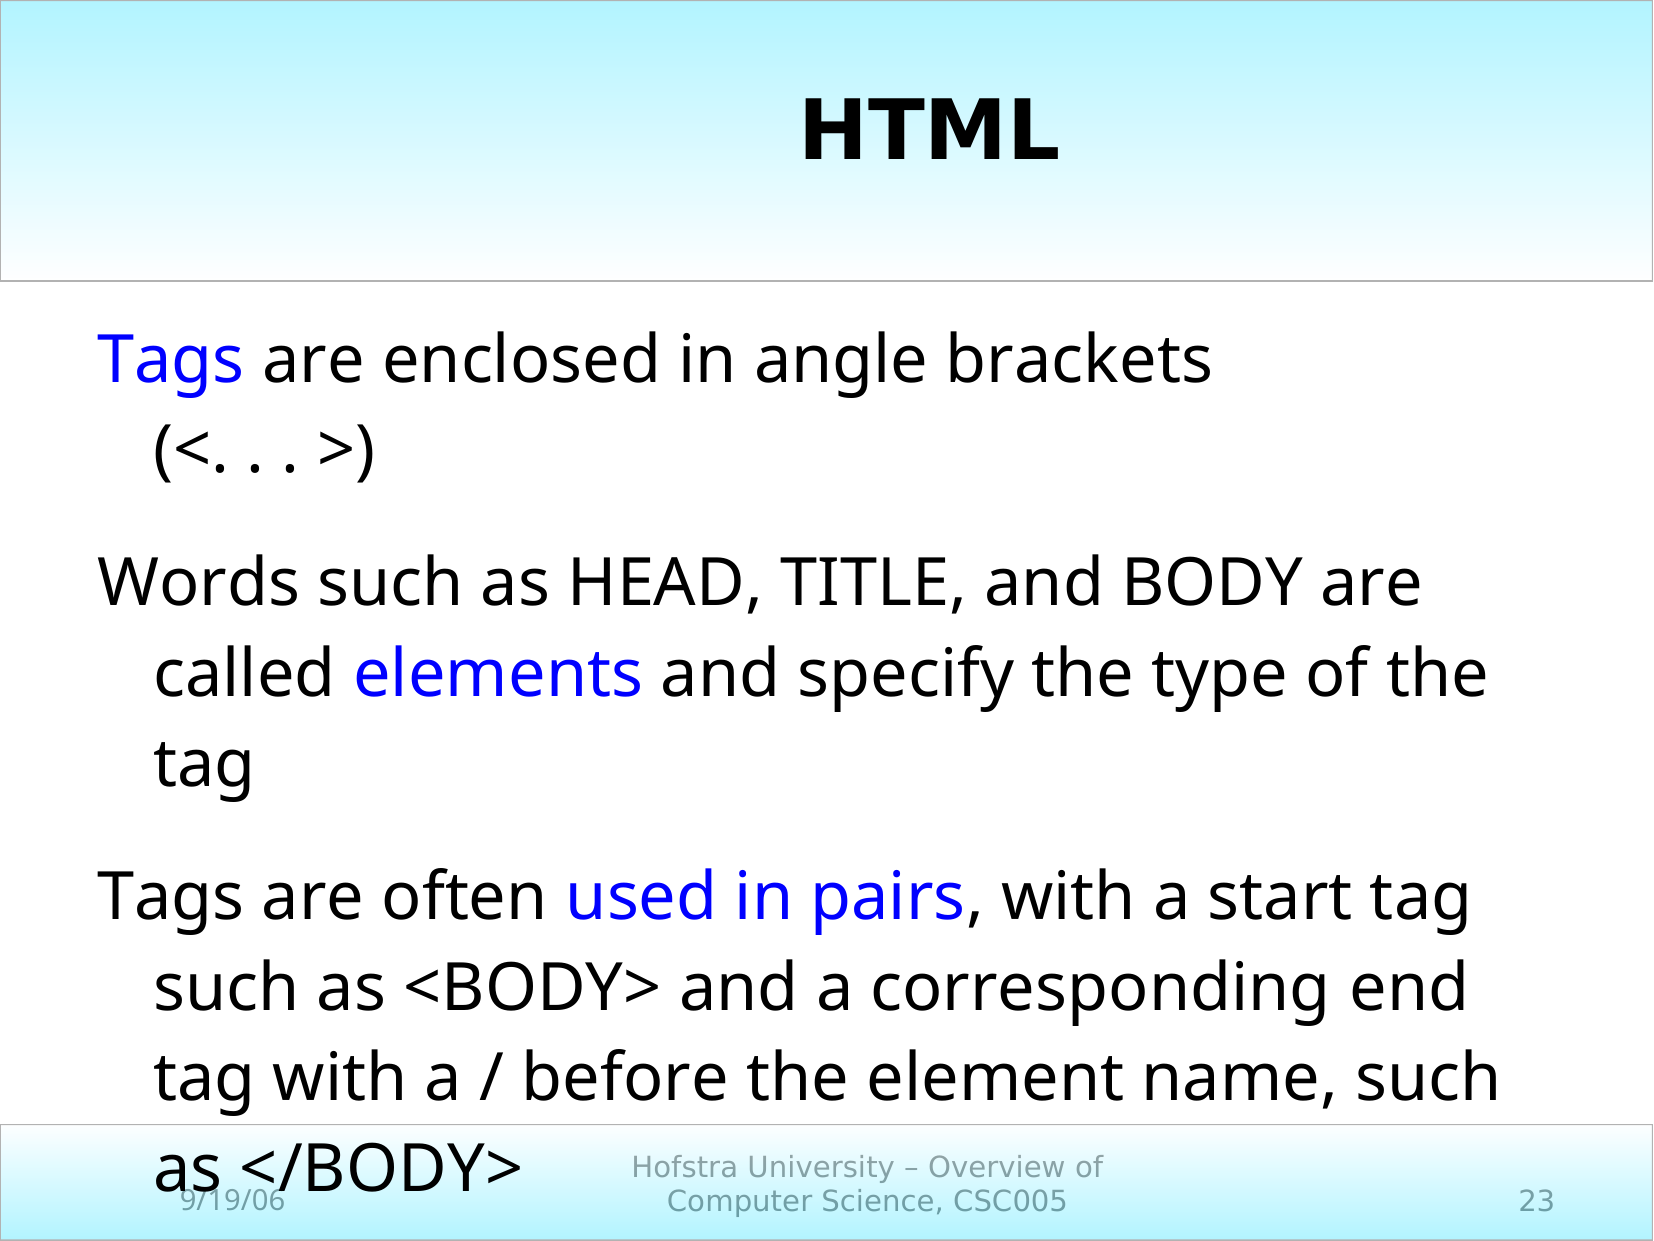

# HTML
Tags are enclosed in angle brackets
(<. . . >)
Words such as HEAD, TITLE, and BODY are called elements and specify the type of the tag
Tags are often used in pairs, with a start tag such as <BODY> and a corresponding end tag with a / before the element name, such as </BODY>
23